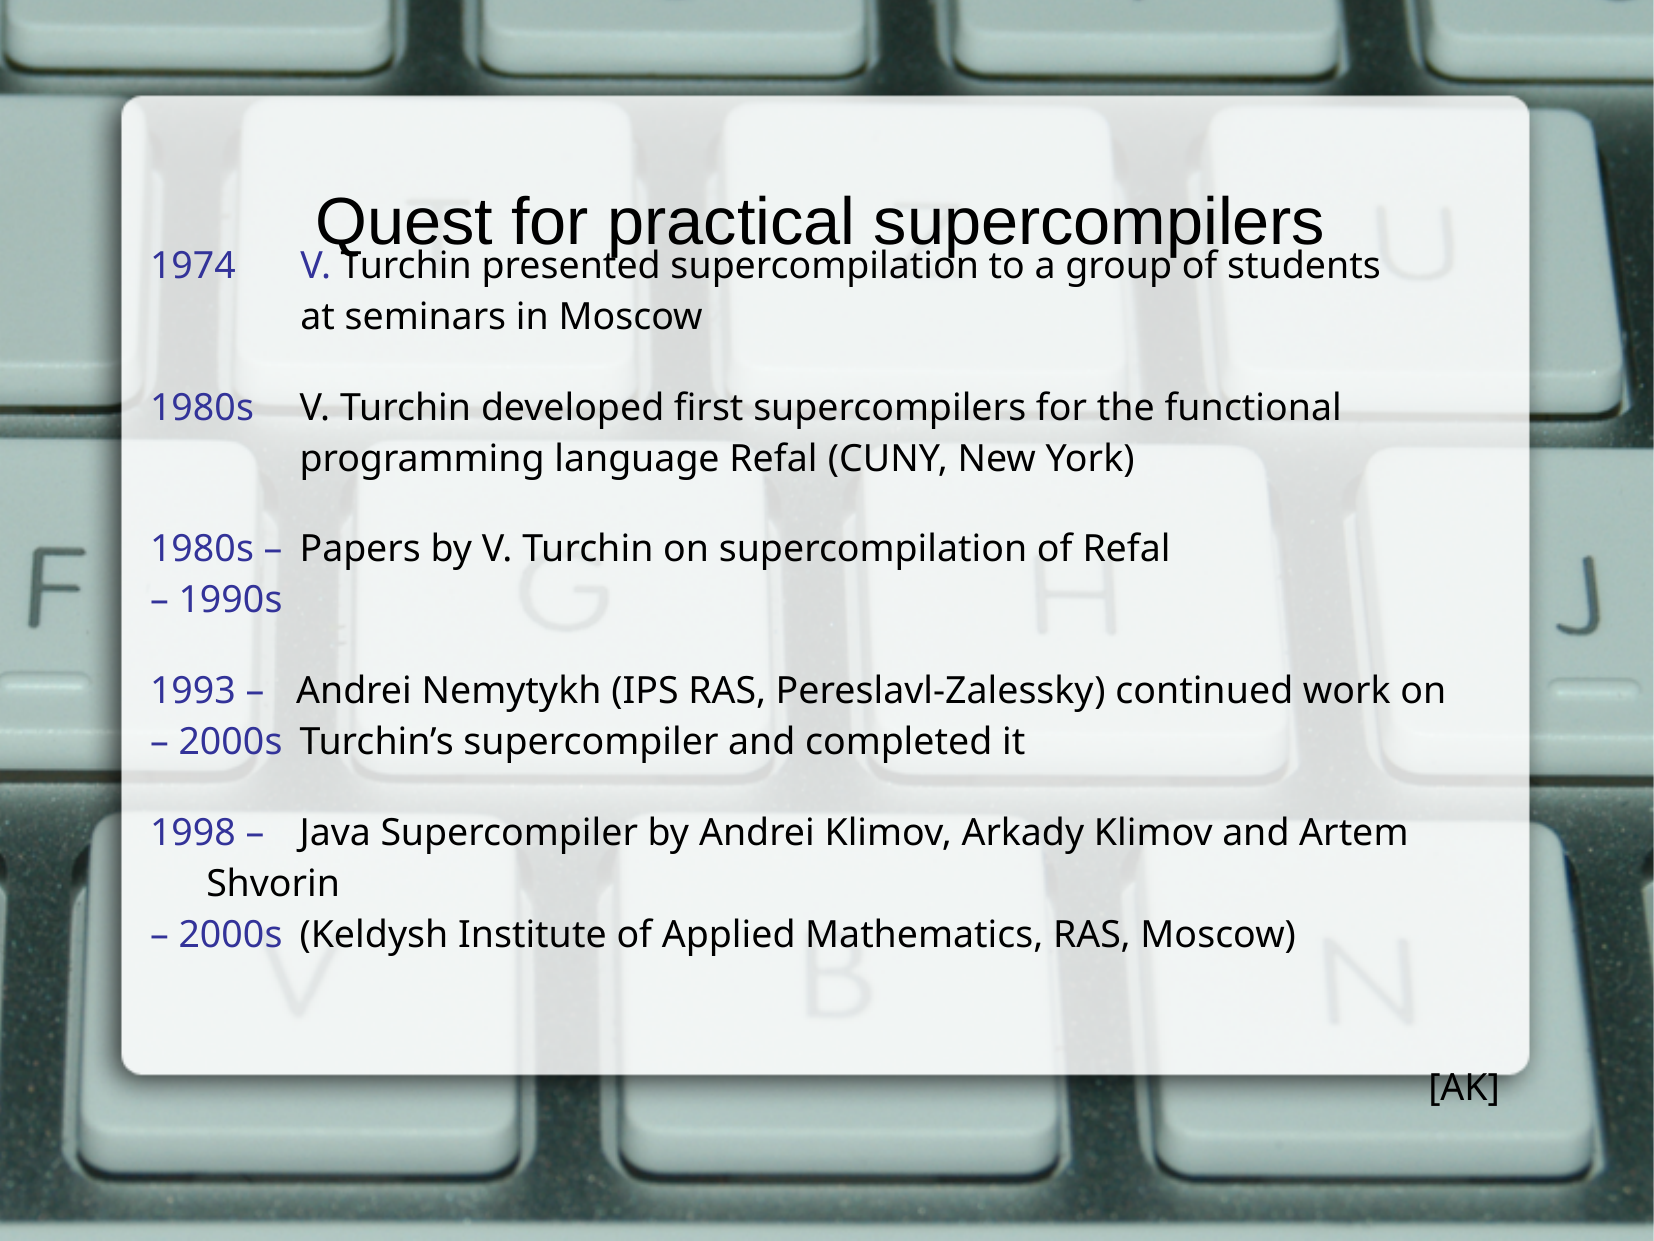

# Quest for practical supercompilers
1974	V. Turchin presented supercompilation to a group of students
	at seminars in Moscow
1980s	V. Turchin developed first supercompilers for the functional
	programming language Refal (CUNY, New York)
1980s – 	Papers by V. Turchin on supercompilation of Refal
– 1990s
1993 –	Andrei Nemytykh (IPS RAS, Pereslavl-Zalessky) continued work on
– 2000s	Turchin’s supercompiler and completed it
1998 –	Java Supercompiler by Andrei Klimov, Arkady Klimov and Artem Shvorin
– 2000s	(Keldysh Institute of Applied Mathematics, RAS, Moscow)
[AK]